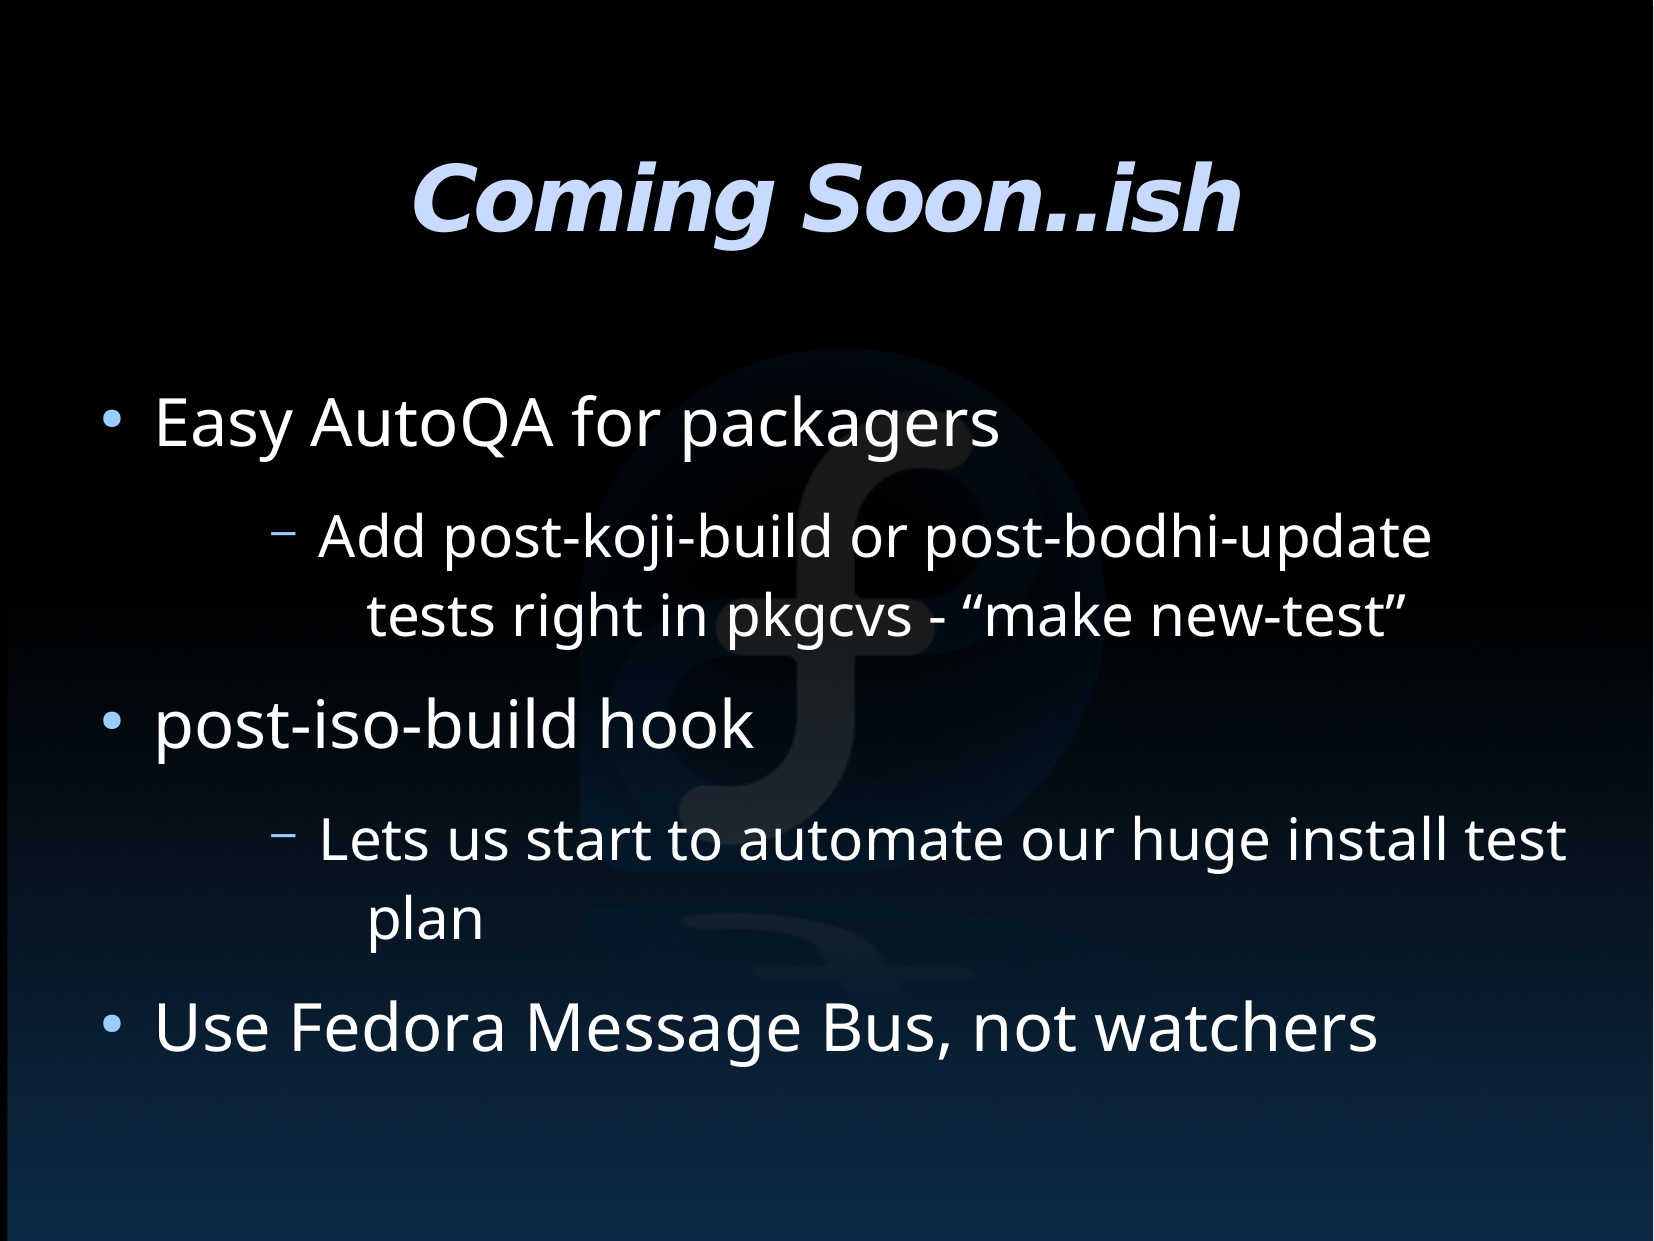

# Coming Soon..ish
Easy AutoQA for packagers
Add post-koji-build or post-bodhi-update tests right in pkgcvs - “make new-test”
post-iso-build hook
Lets us start to automate our huge install test plan
Use Fedora Message Bus, not watchers